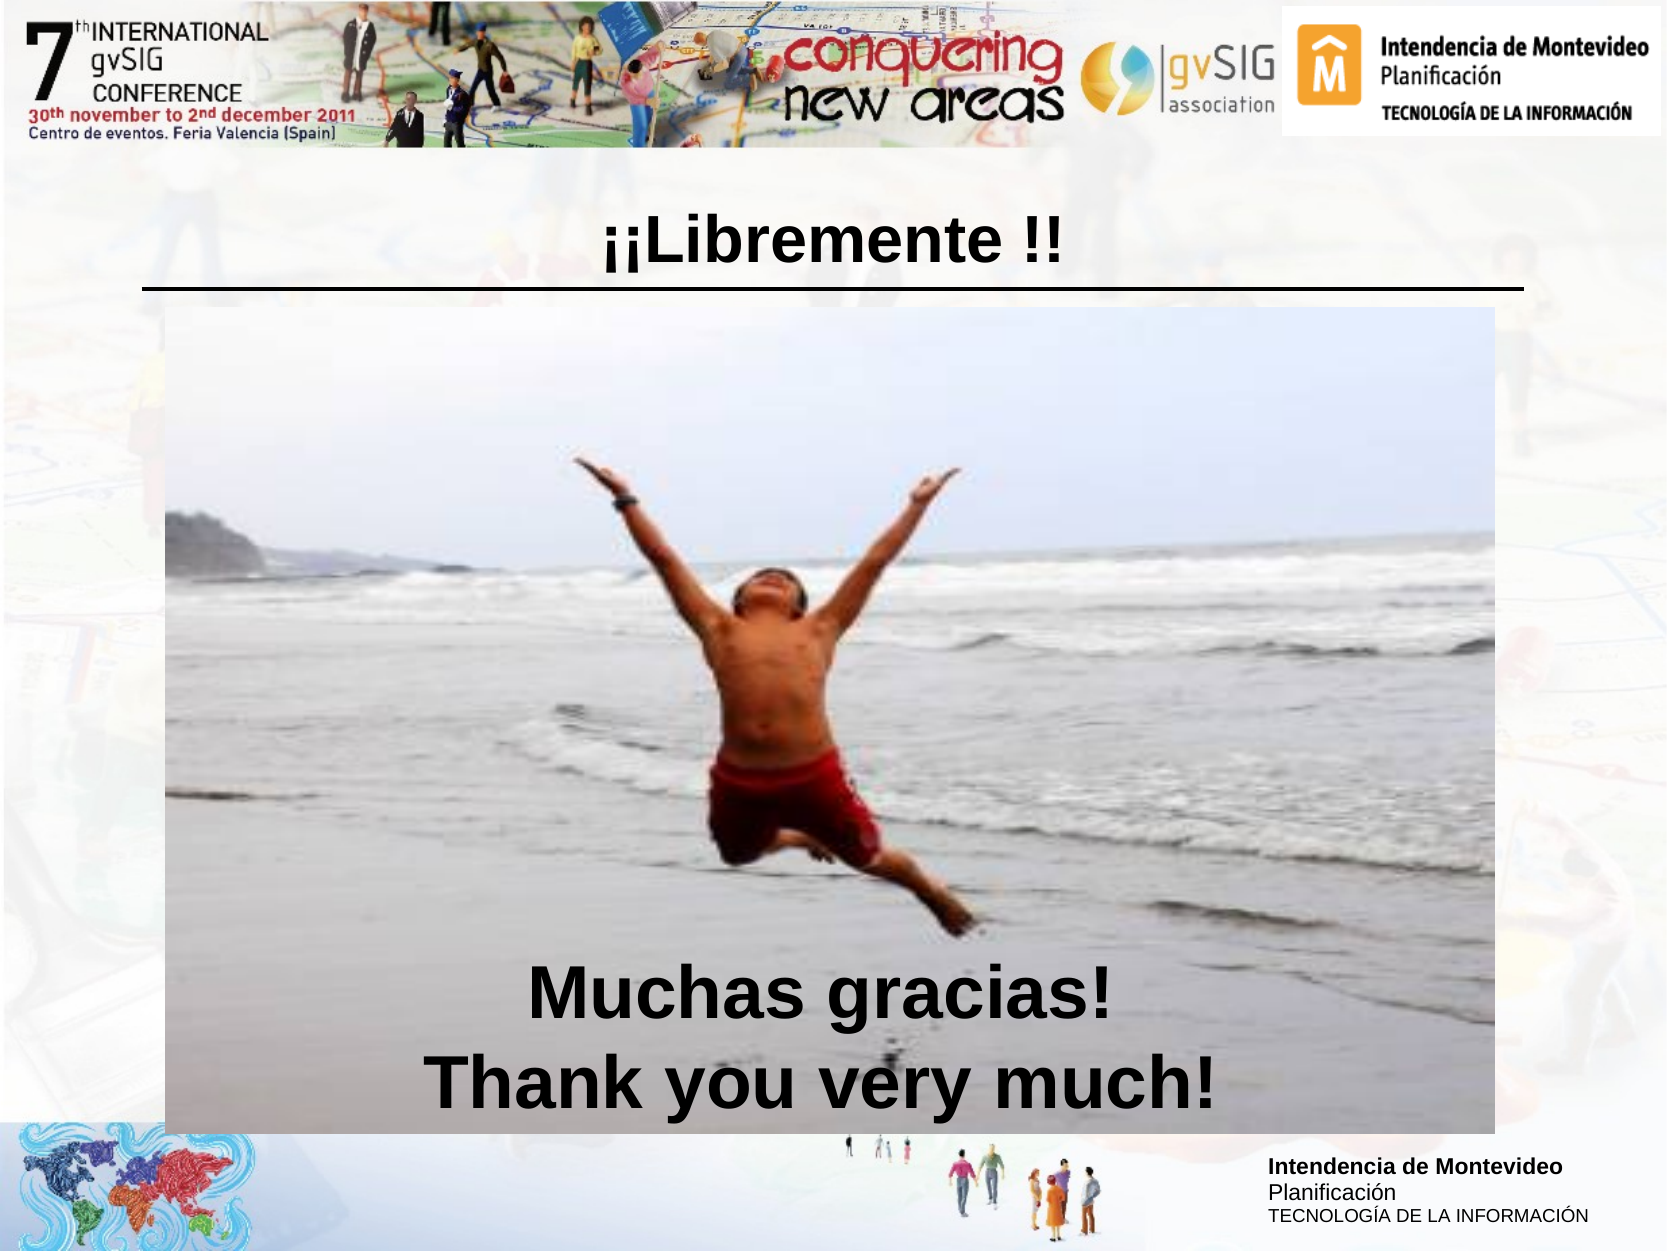

# ¡¡Libremente !!
Muchas gracias!
Thank you very much!